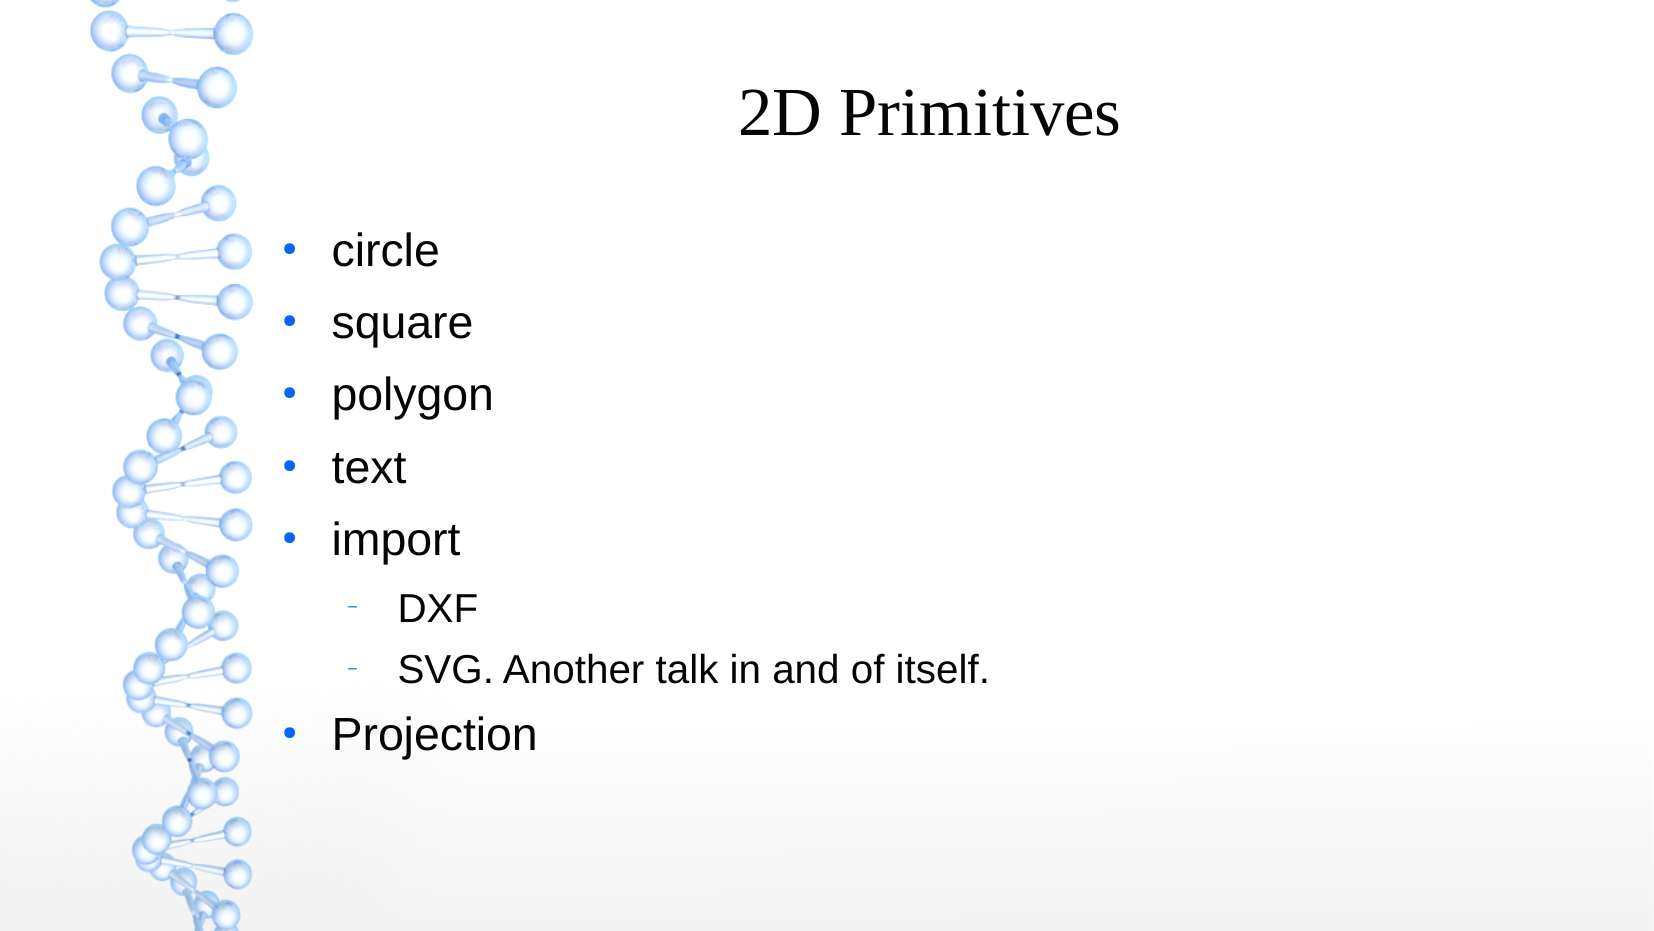

# 2D Primitives
circle
square
polygon
text
import
DXF
SVG. Another talk in and of itself.
Projection